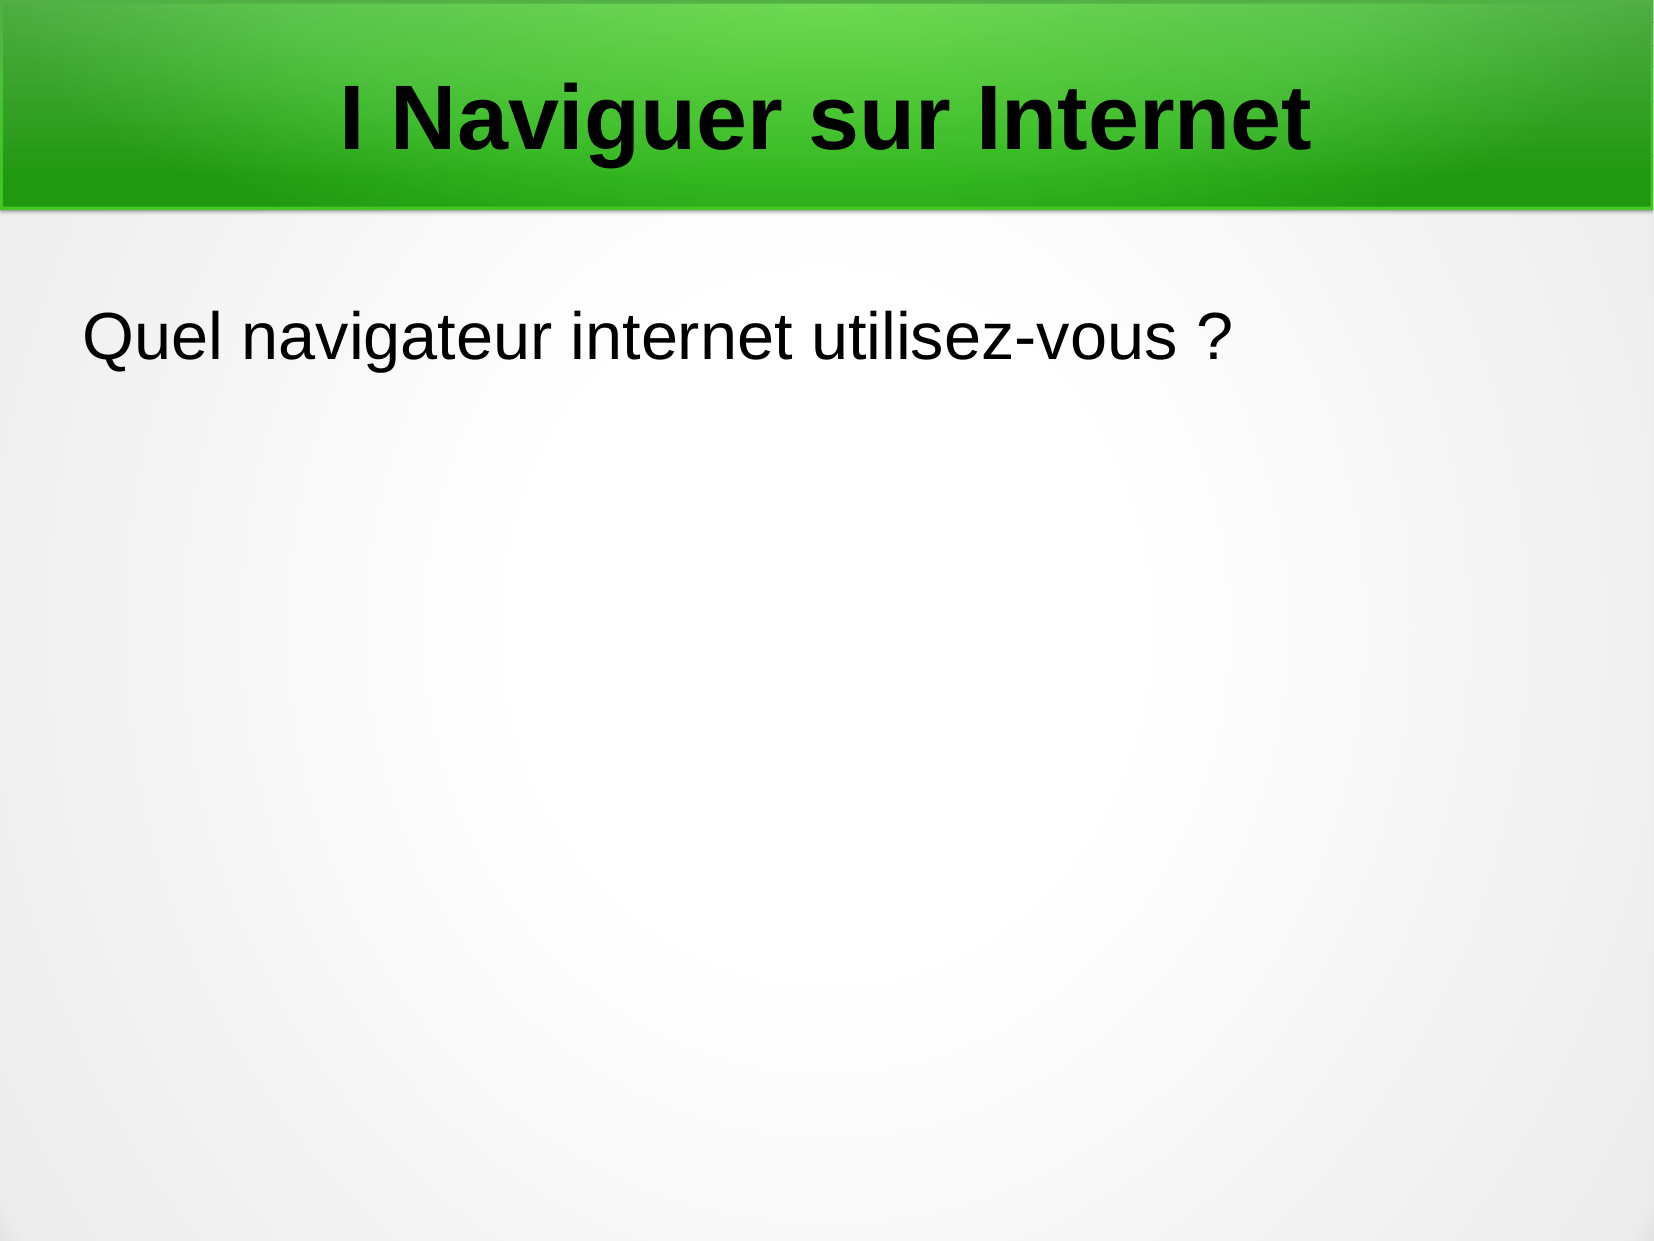

# I Naviguer sur Internet
Quel navigateur internet utilisez-vous ?